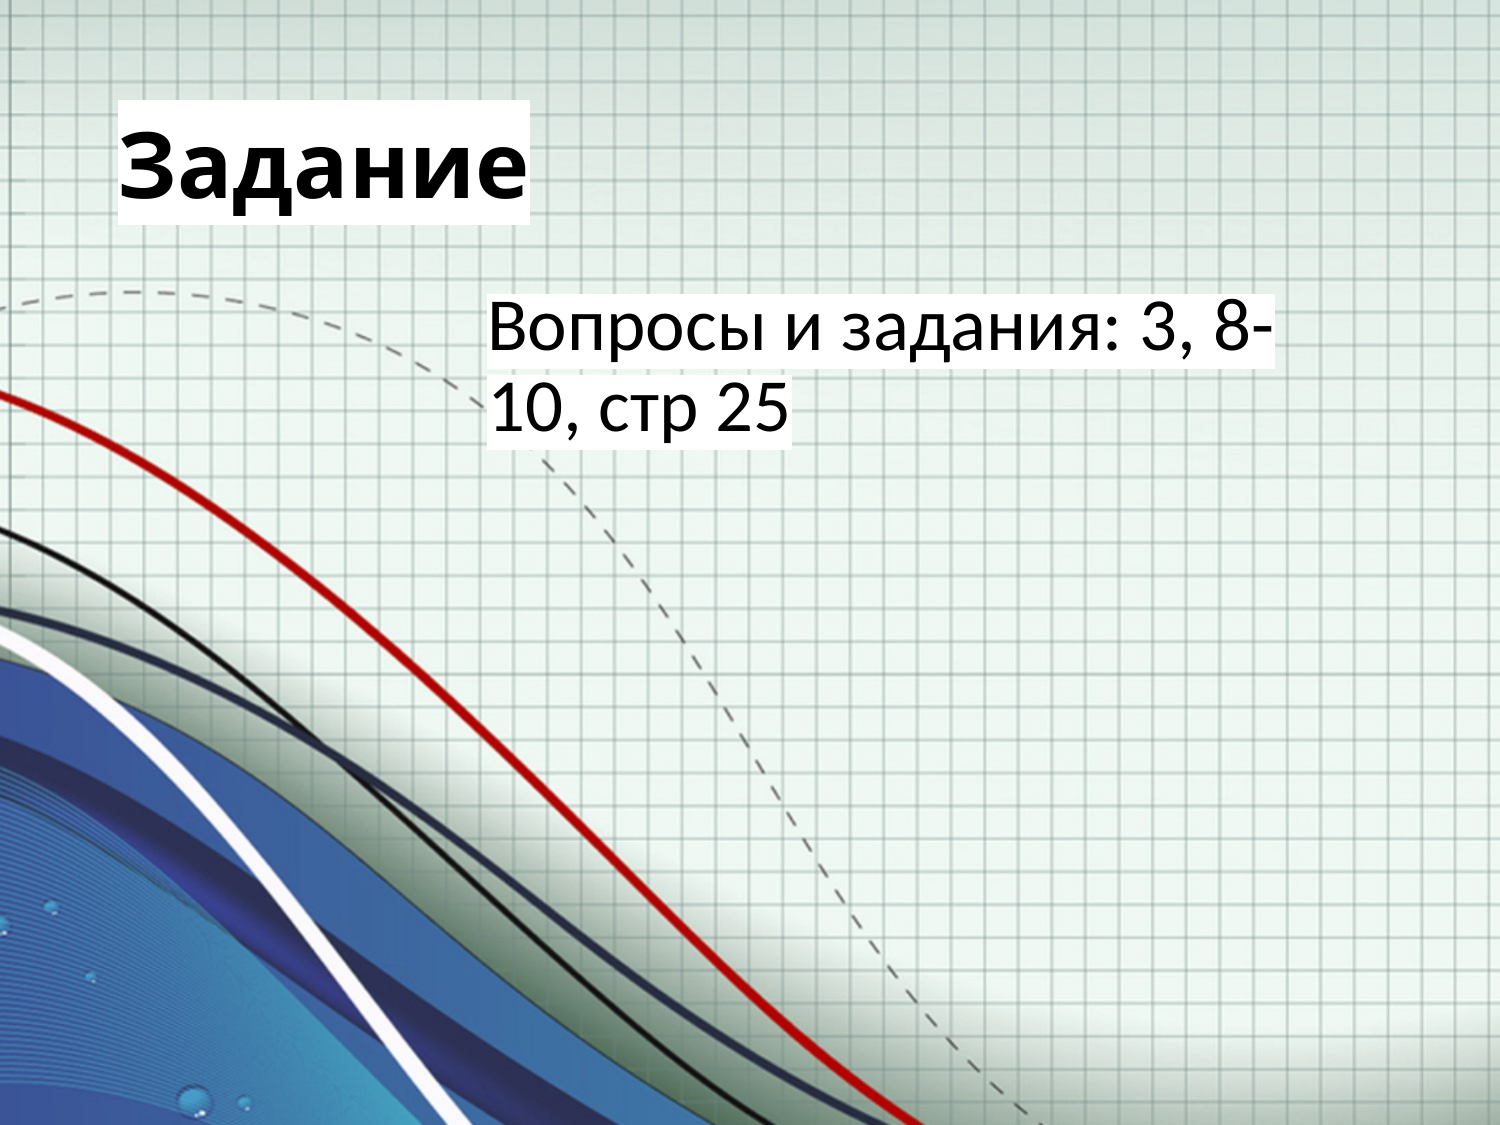

# Задание
Вопросы и задания: 3, 8-10, стр 25